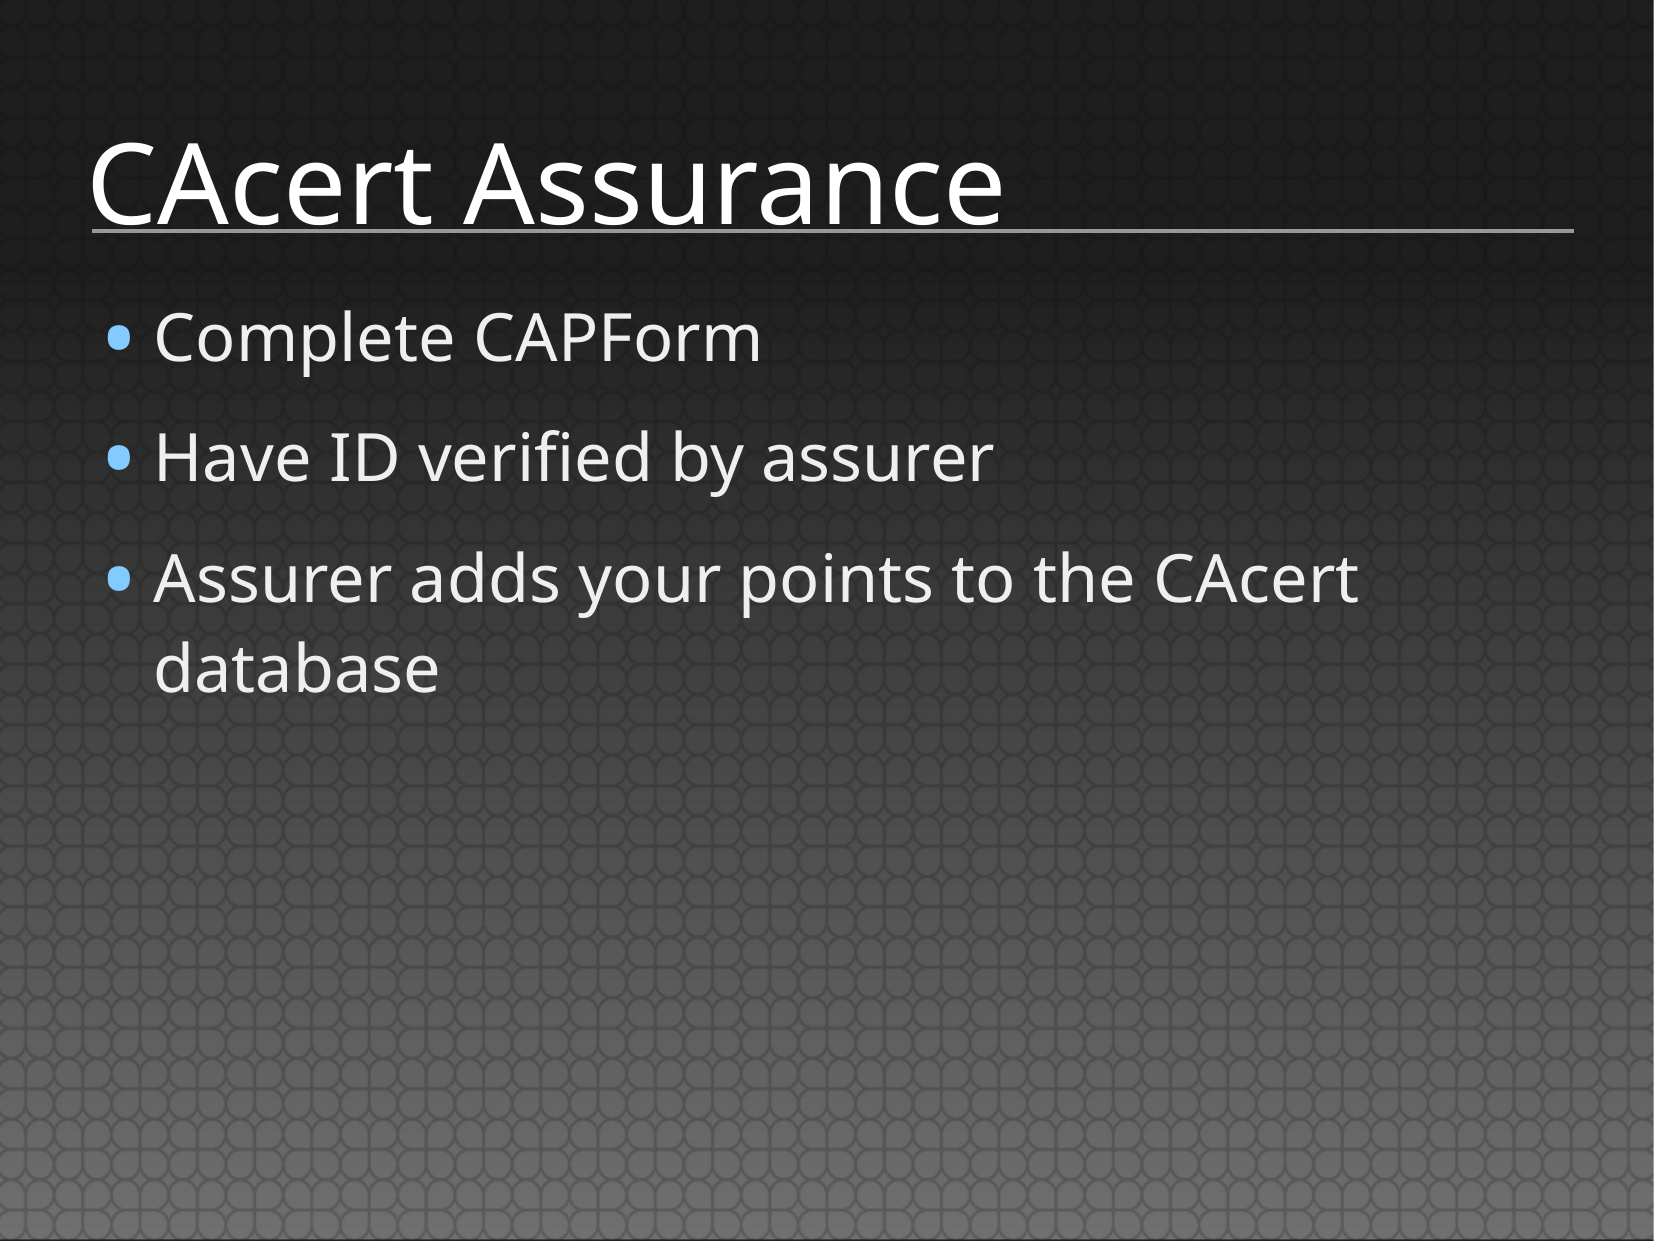

# CAcert Assurance
Complete CAPForm
Have ID verified by assurer
Assurer adds your points to the CAcert database